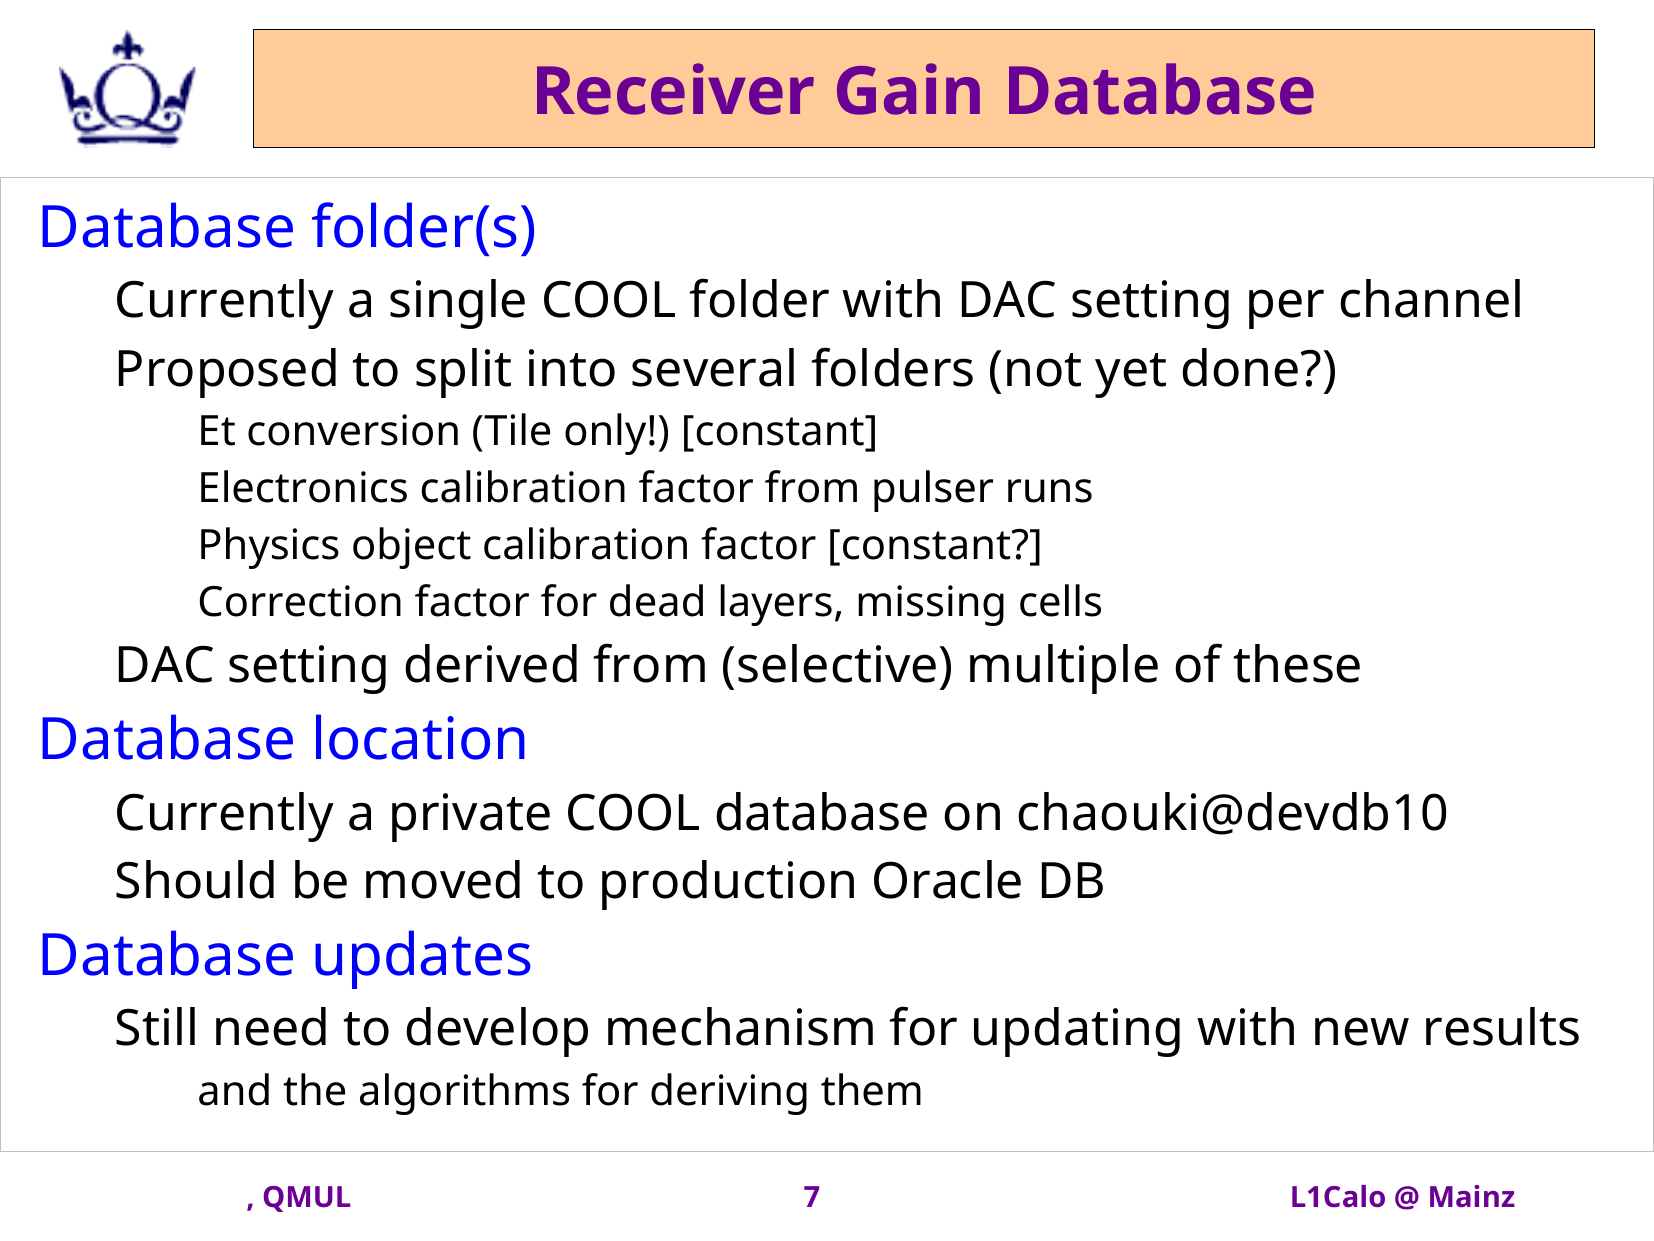

# Receiver Gain Database
Database folder(s)
Currently a single COOL folder with DAC setting per channel
Proposed to split into several folders (not yet done?)
Et conversion (Tile only!) [constant]
Electronics calibration factor from pulser runs
Physics object calibration factor [constant?]
Correction factor for dead layers, missing cells
DAC setting derived from (selective) multiple of these
Database location
Currently a private COOL database on chaouki@devdb10
Should be moved to production Oracle DB
Database updates
Still need to develop mechanism for updating with new results
and the algorithms for deriving them